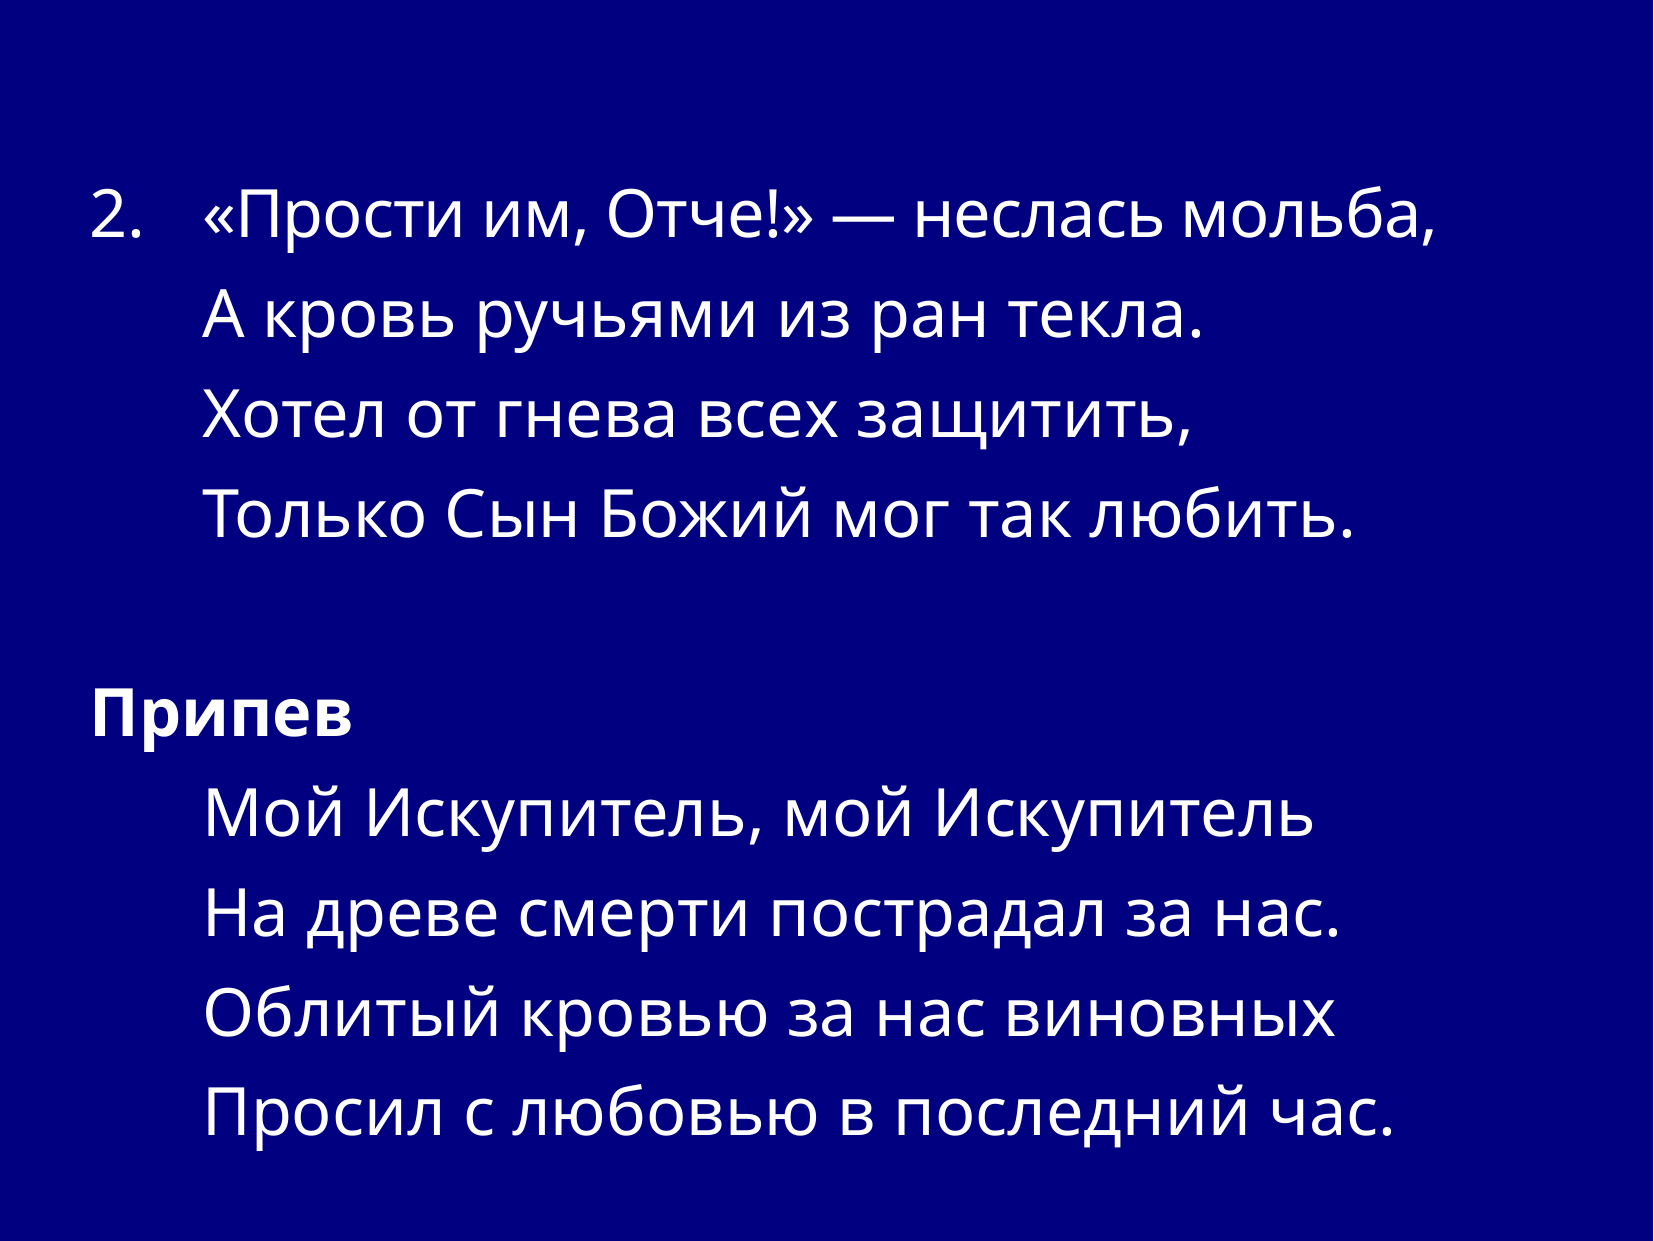

2.	«Прости им, Отче!» — неслась мольба,
	А кровь ручьями из ран текла.
	Хотел от гнева всех защитить,
	Только Сын Божий мог так любить.
Припев
	Мой Искупитель, мой Искупитель
	На древе смерти пострадал за нас.
	Облитый кровью за нас виновных
	Просил с любовью в последний час.